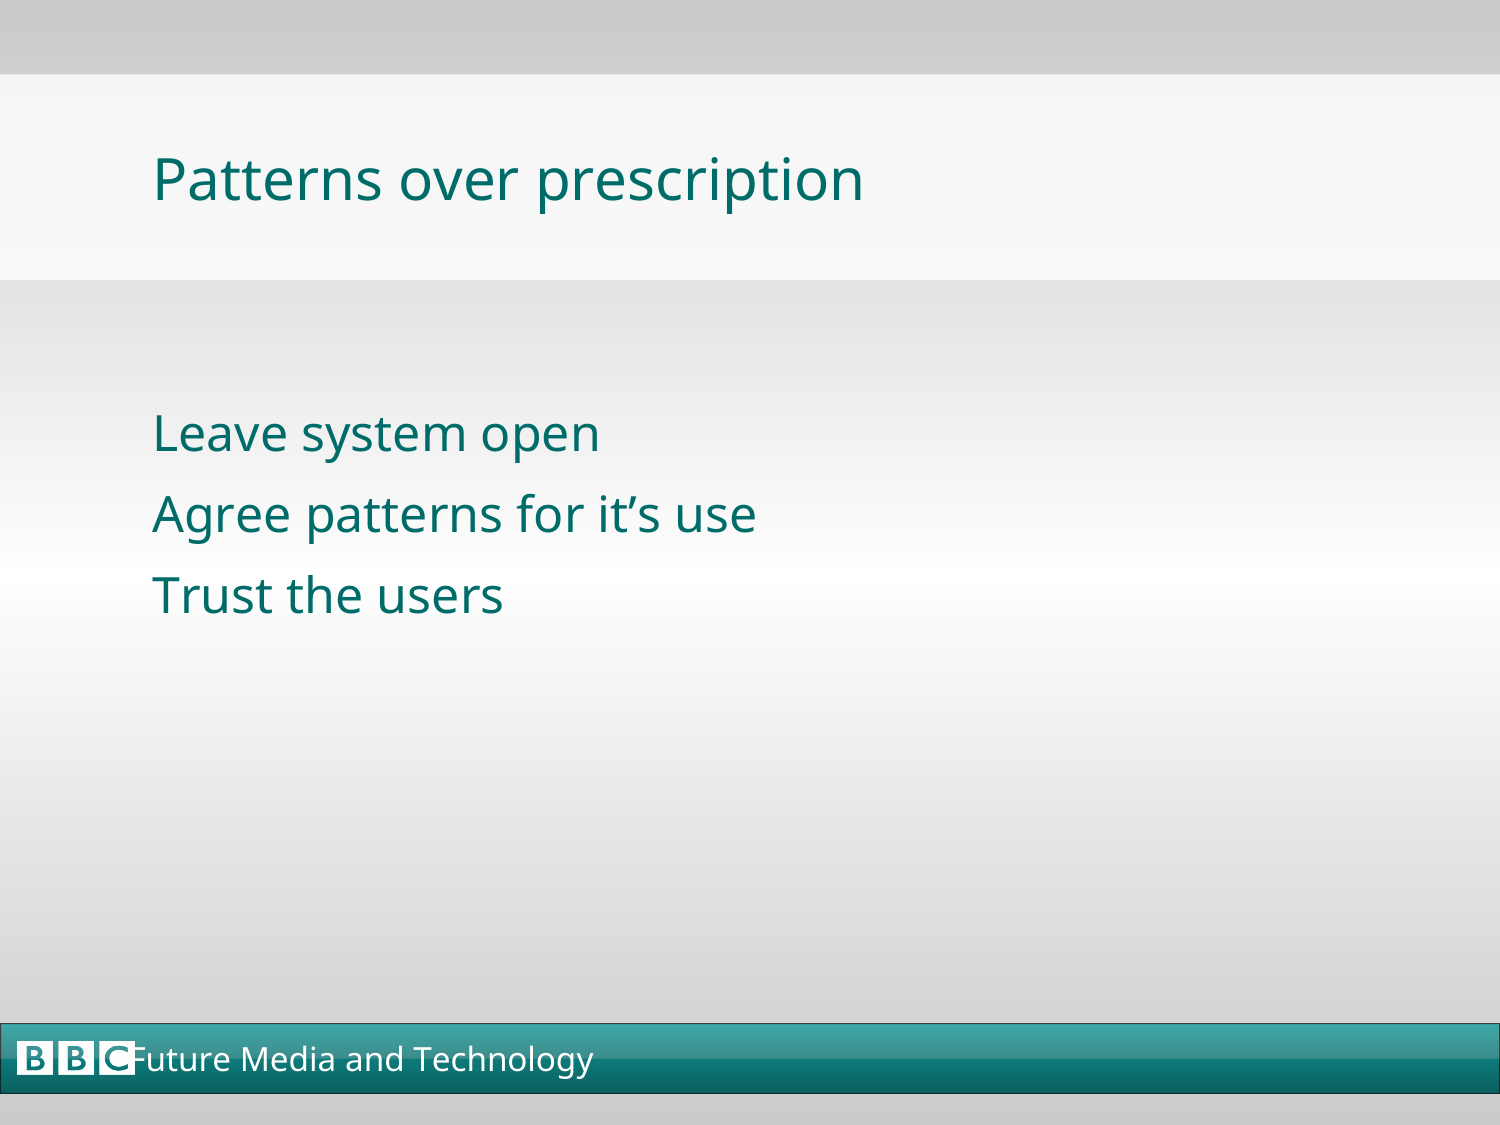

# Patterns over prescription
Leave system open
Agree patterns for it’s use
Trust the users